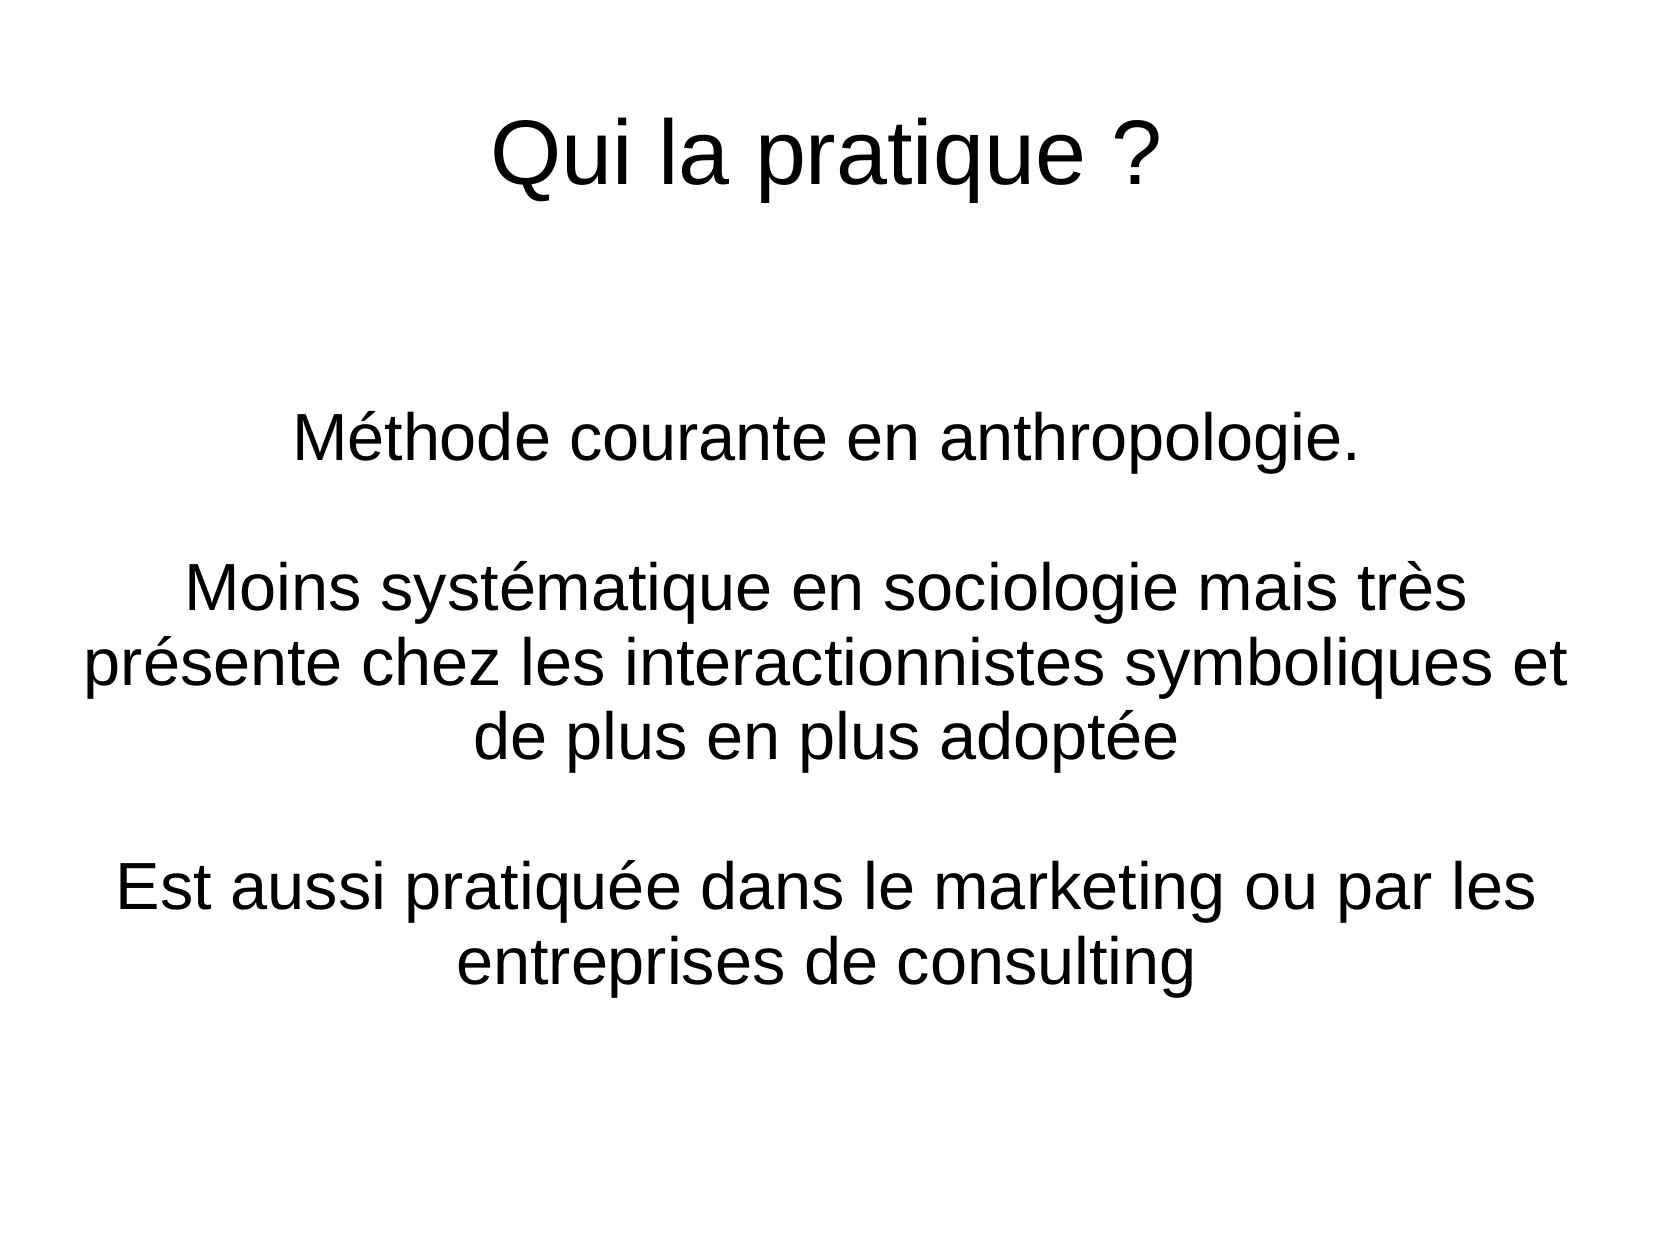

# Qui la pratique ?
Méthode courante en anthropologie.
Moins systématique en sociologie mais très présente chez les interactionnistes symboliques et de plus en plus adoptée
Est aussi pratiquée dans le marketing ou par les entreprises de consulting